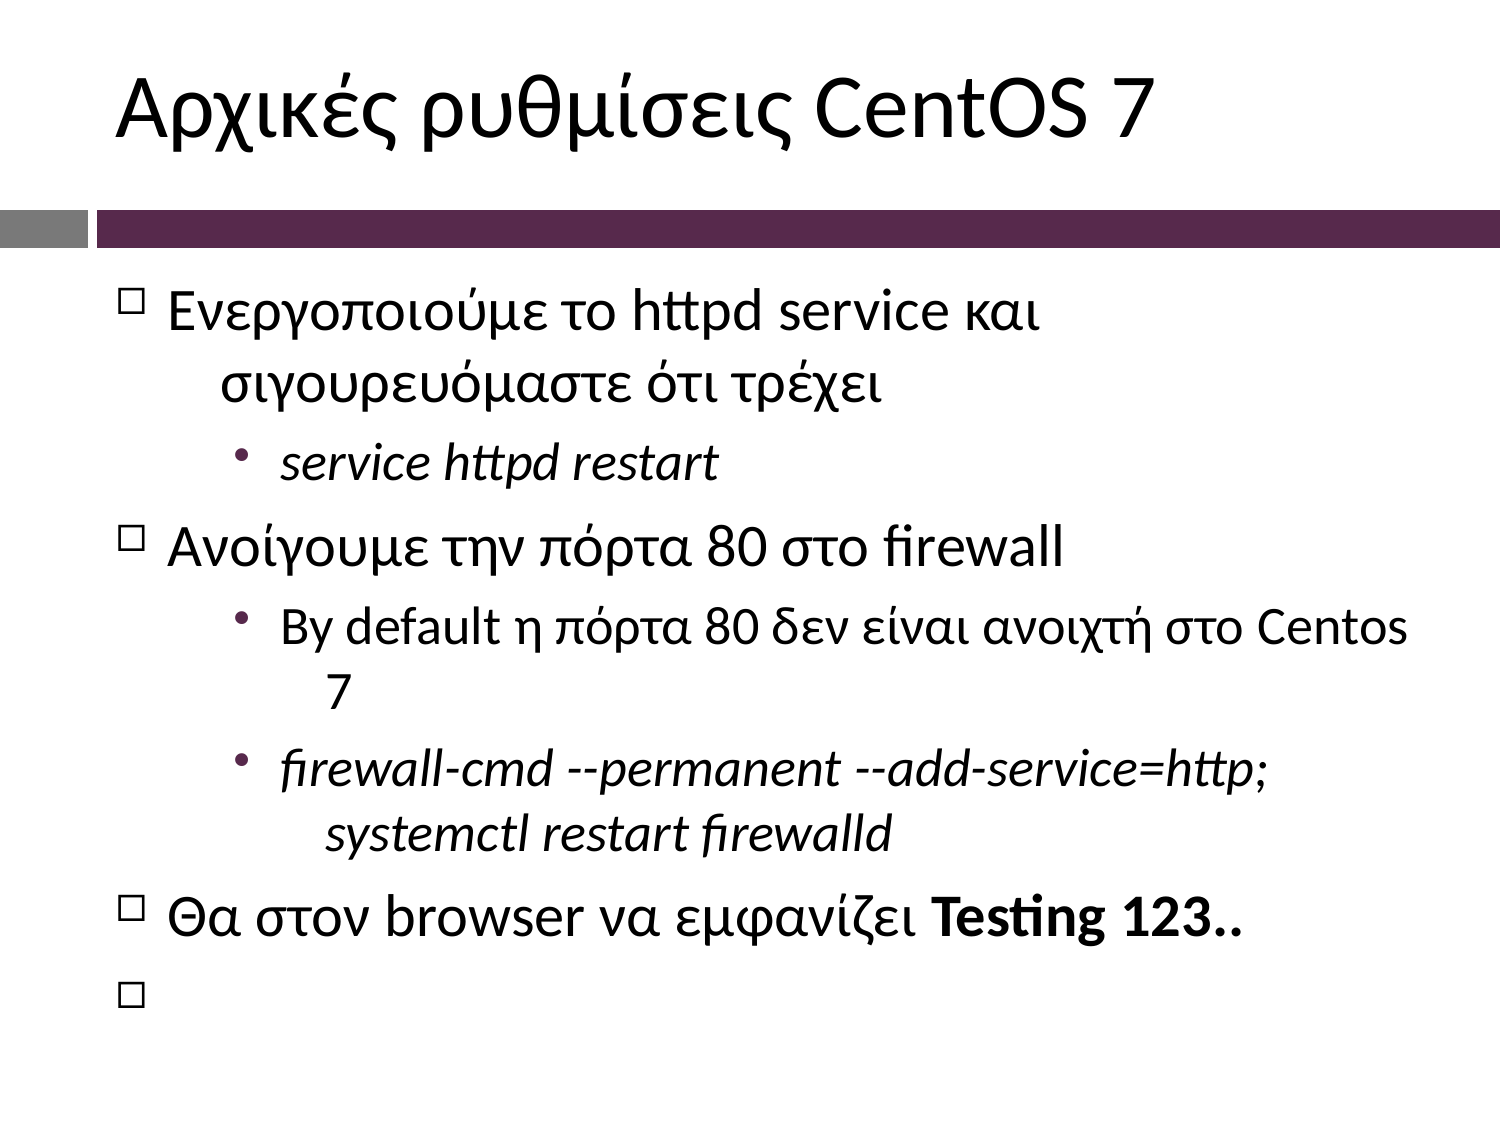

# Αρχικές ρυθμίσεις CentOS 7
Ενεργοποιούμε το httpd service και σιγουρευόμαστε ότι τρέχει
service httpd restart
Ανοίγουμε την πόρτα 80 στο firewall
By default η πόρτα 80 δεν είναι ανοιχτή στο Centos 7
firewall-cmd --permanent --add-service=http;
systemctl restart firewalld
Θα στον browser να εμφανίζει Testing 123..